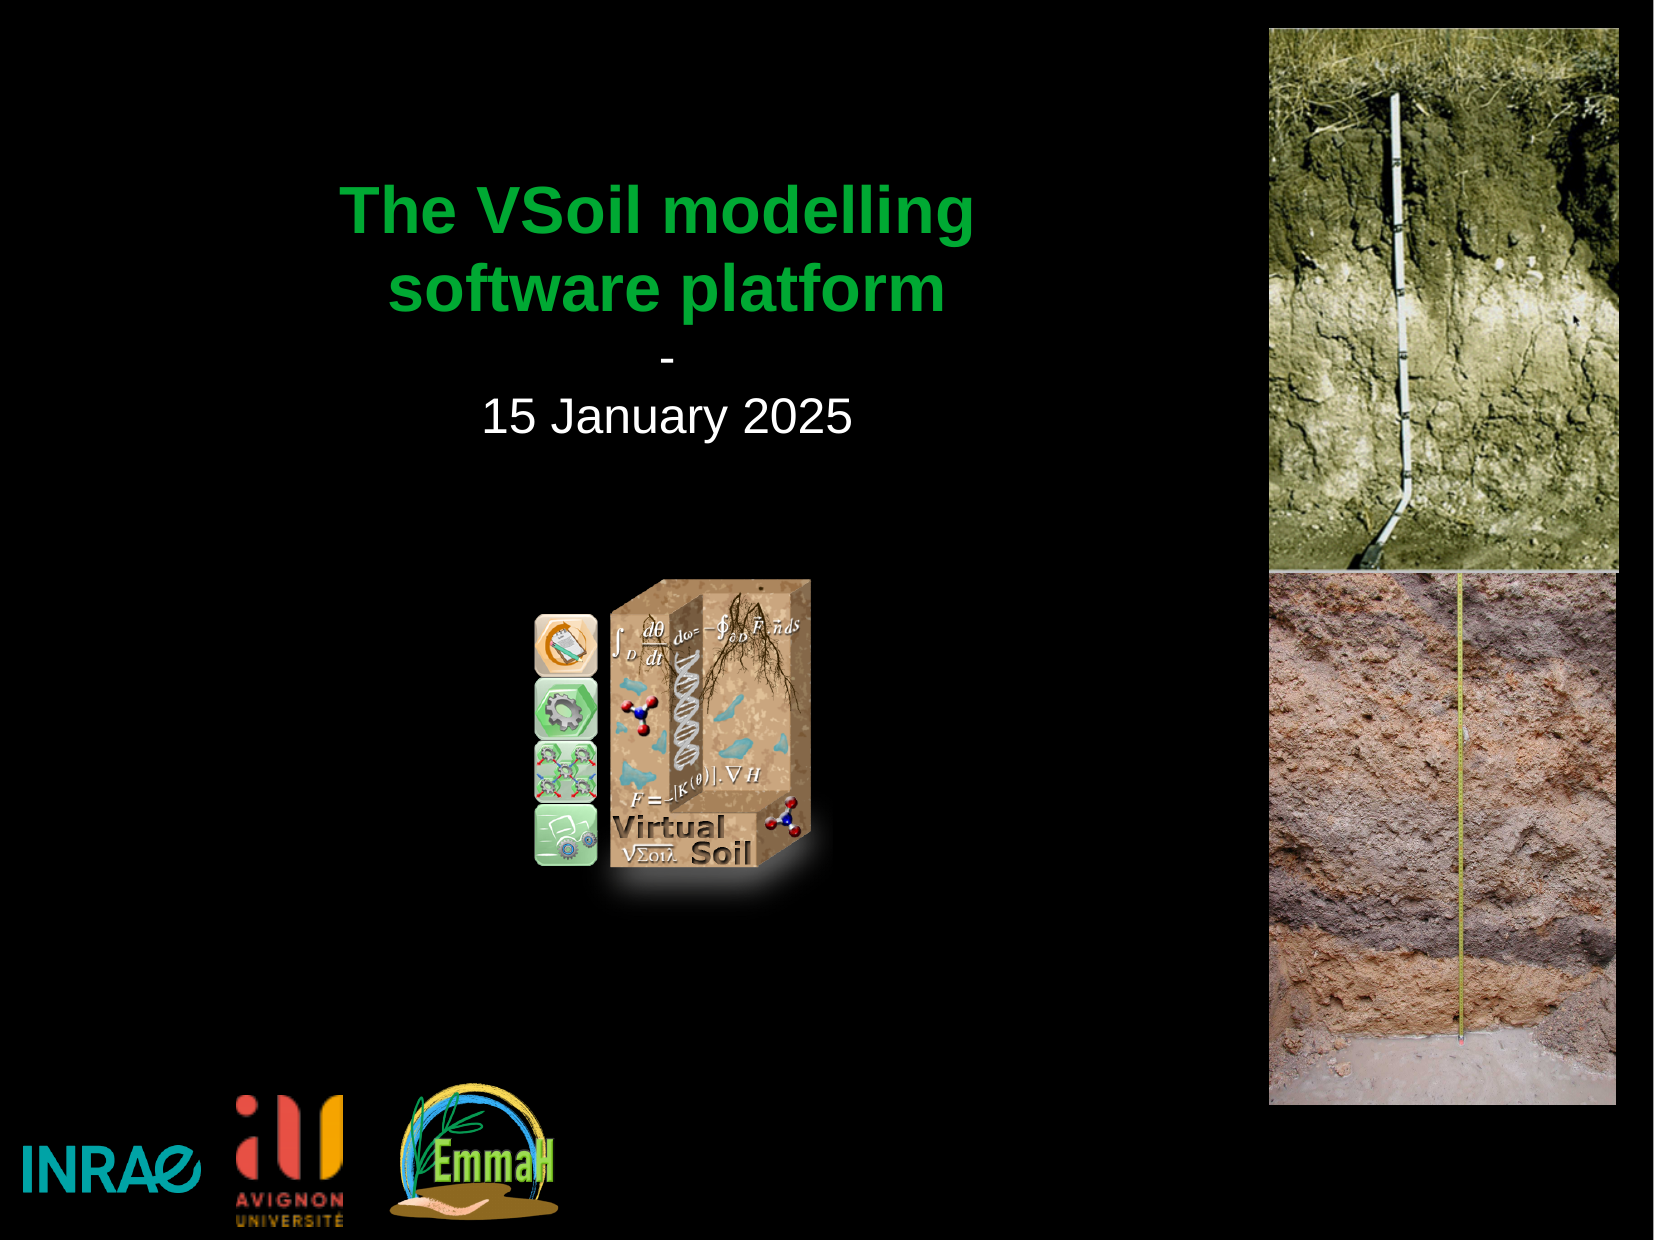

# The VSoil modelling software platform - 15 January 2025